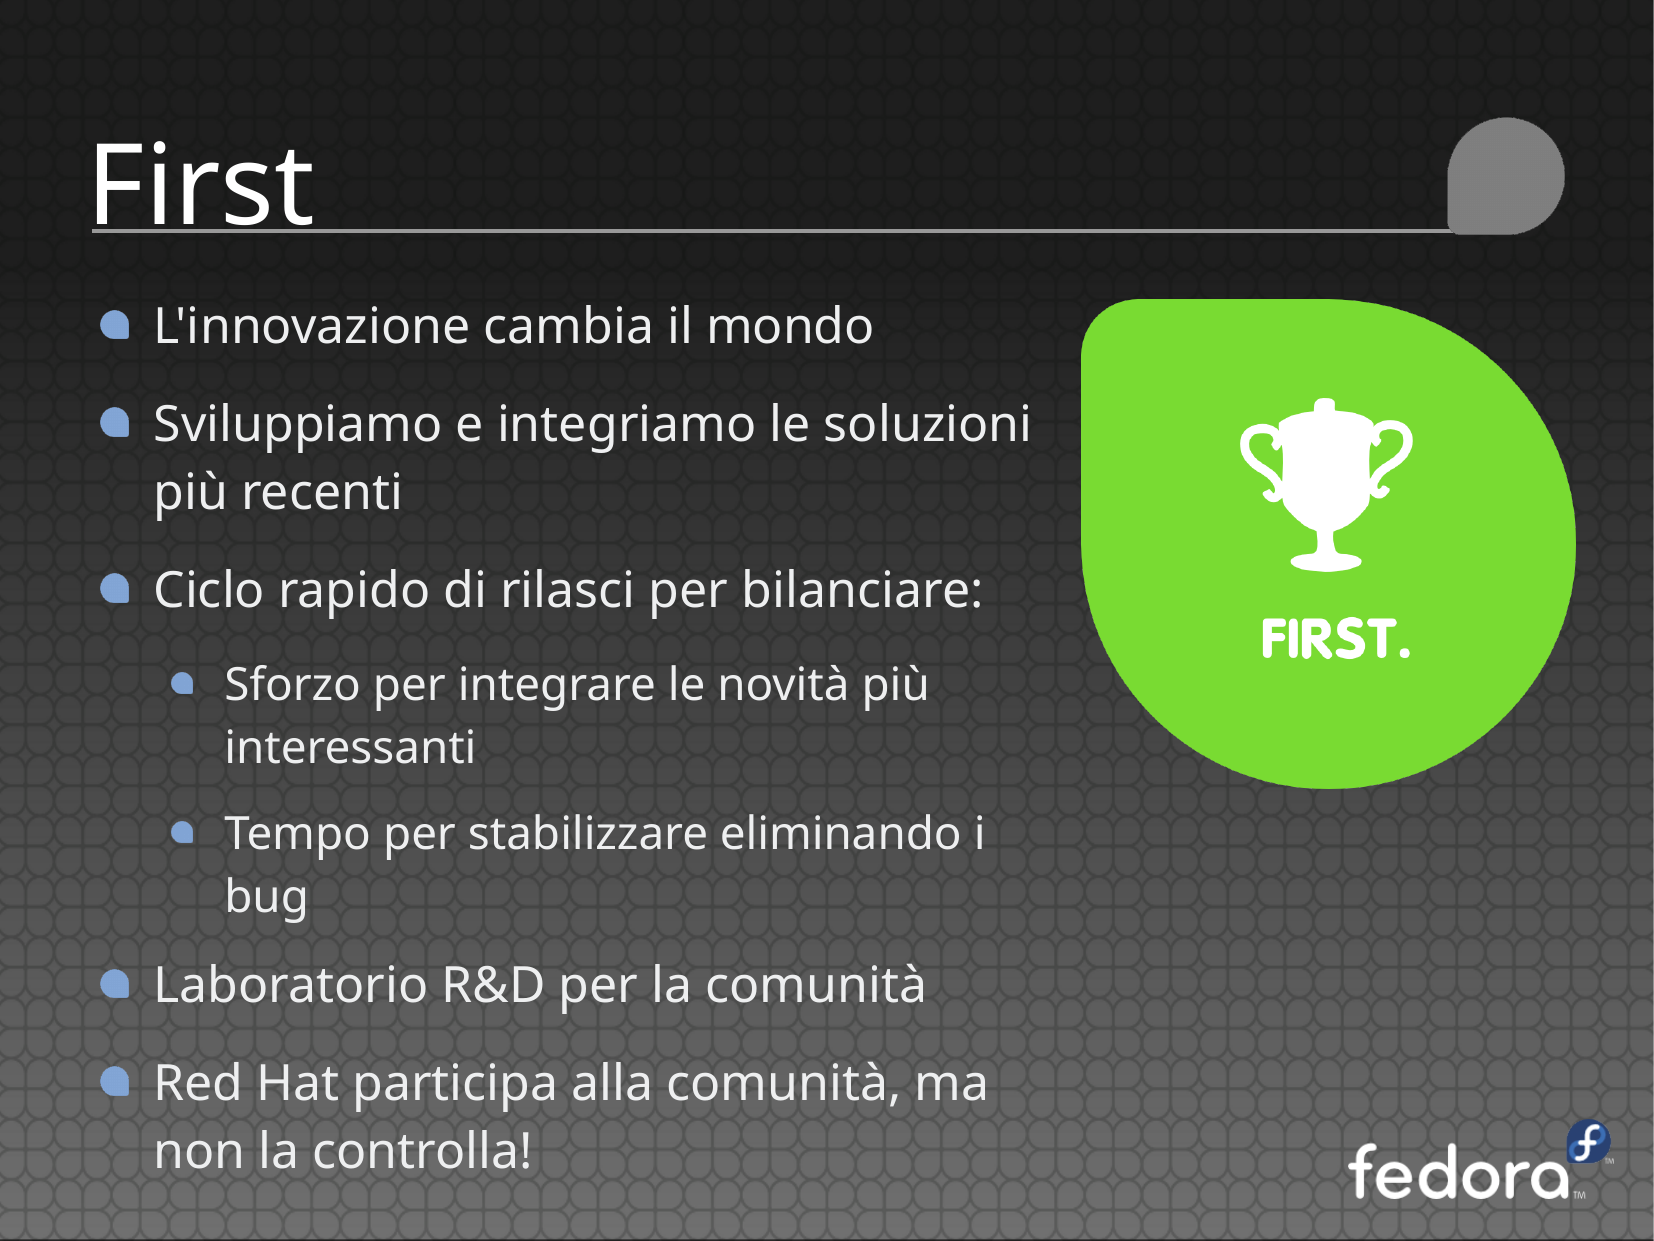

First
# L'innovazione cambia il mondo
Sviluppiamo e integriamo le soluzioni più recenti
Ciclo rapido di rilasci per bilanciare:
Sforzo per integrare le novità più interessanti
Tempo per stabilizzare eliminando i bug
Laboratorio R&D per la comunità
Red Hat participa alla comunità, ma non la controlla!